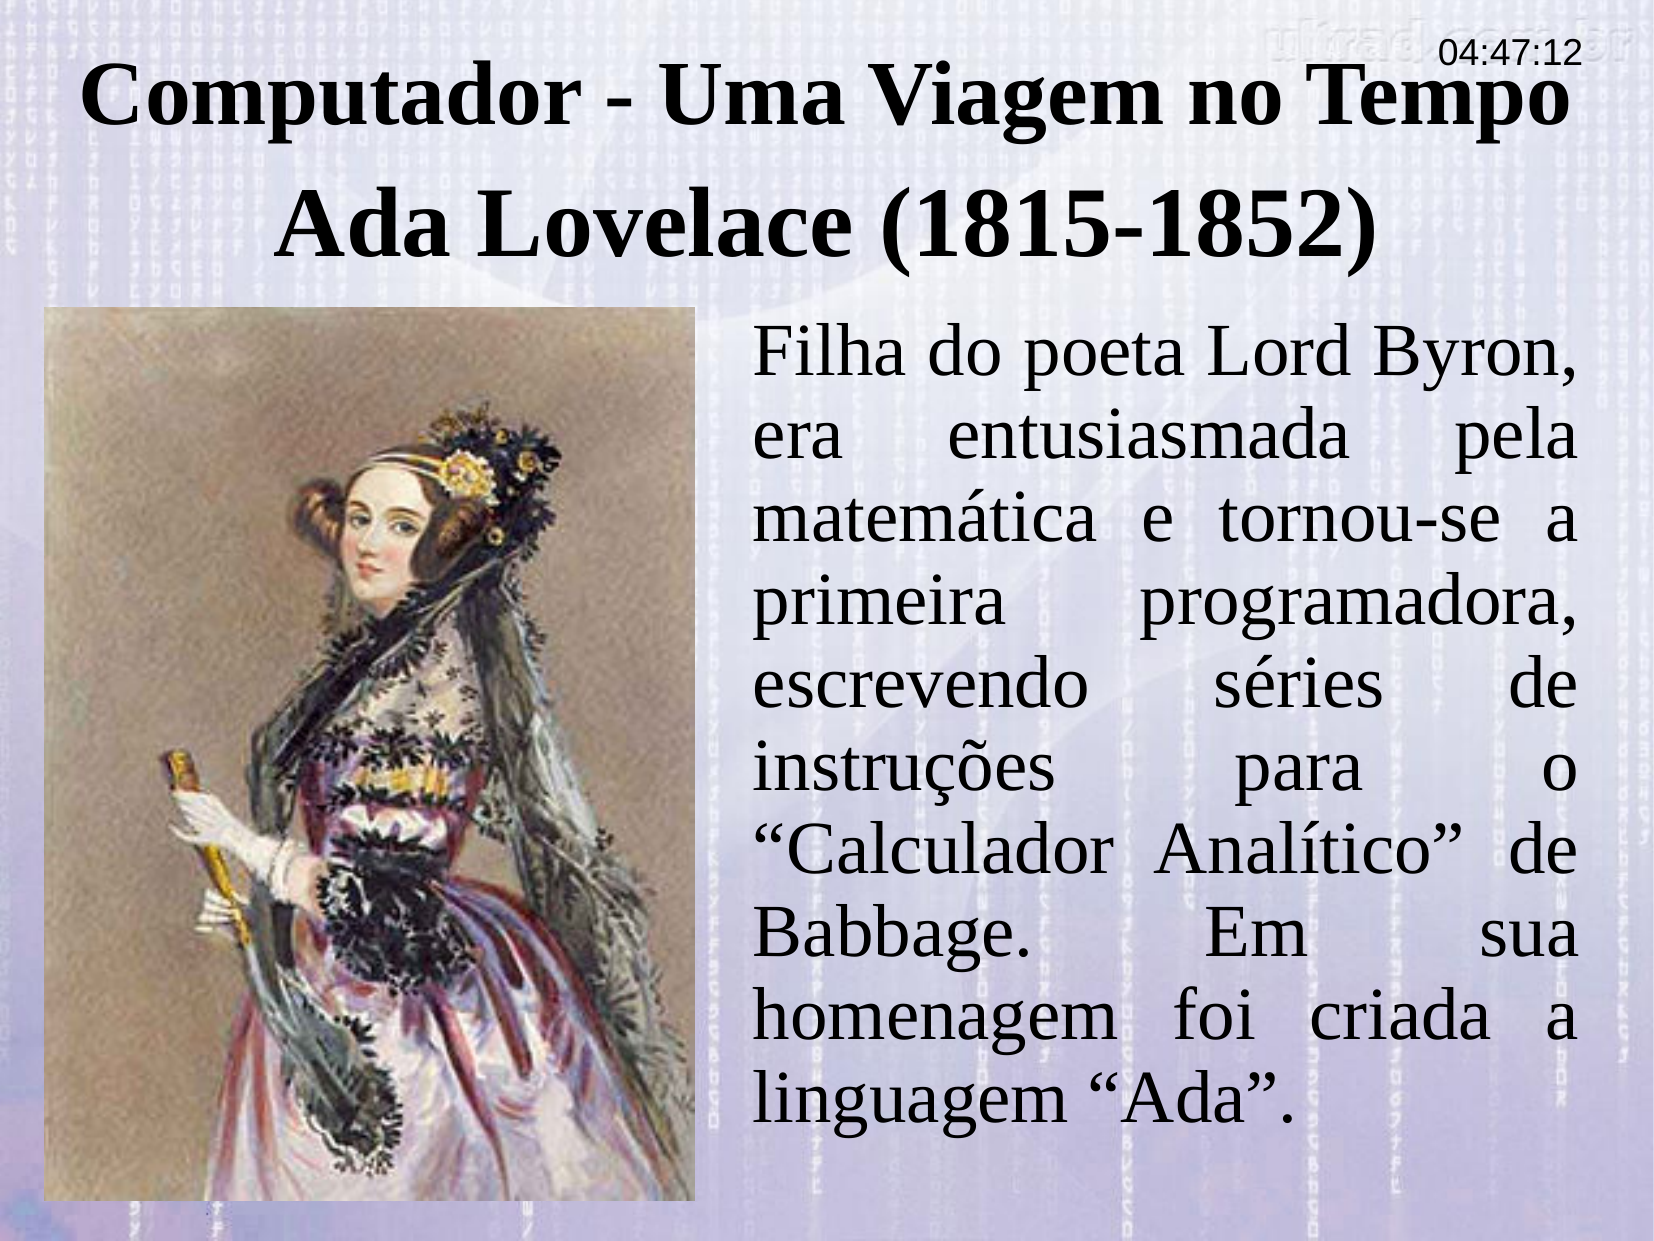

02:09:46
Computador - Uma Viagem no Tempo
Ada Lovelace (1815-1852)
Filha do poeta Lord Byron, era entusiasmada pela matemática e tornou-se a primeira programadora, escrevendo séries de instruções para o “Calculador Analítico” de Babbage. Em sua homenagem foi criada a linguagem “Ada”.